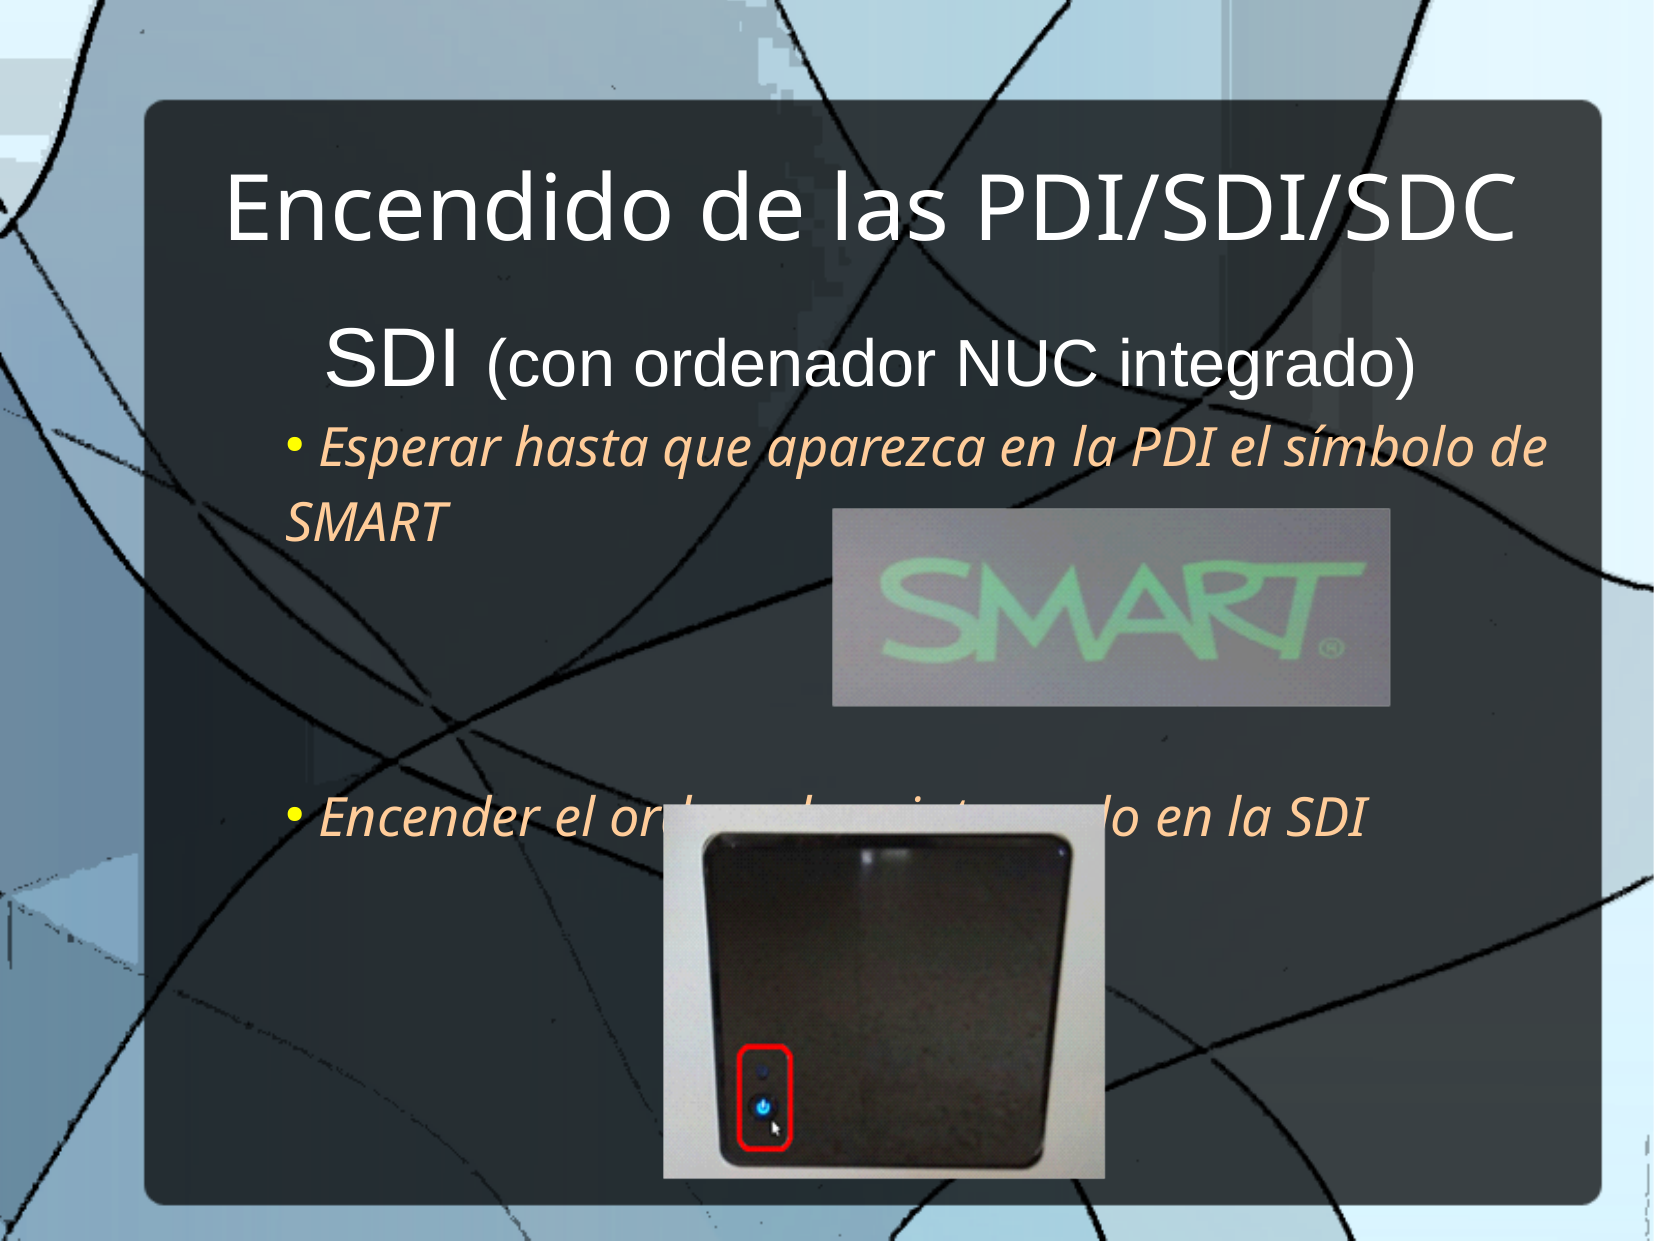

# Encendido de las PDI/SDI/SDC
SDI (con ordenador NUC integrado)
 Esperar hasta que aparezca en la PDI el símbolo de SMART
 Encender el ordenador integrado en la SDI